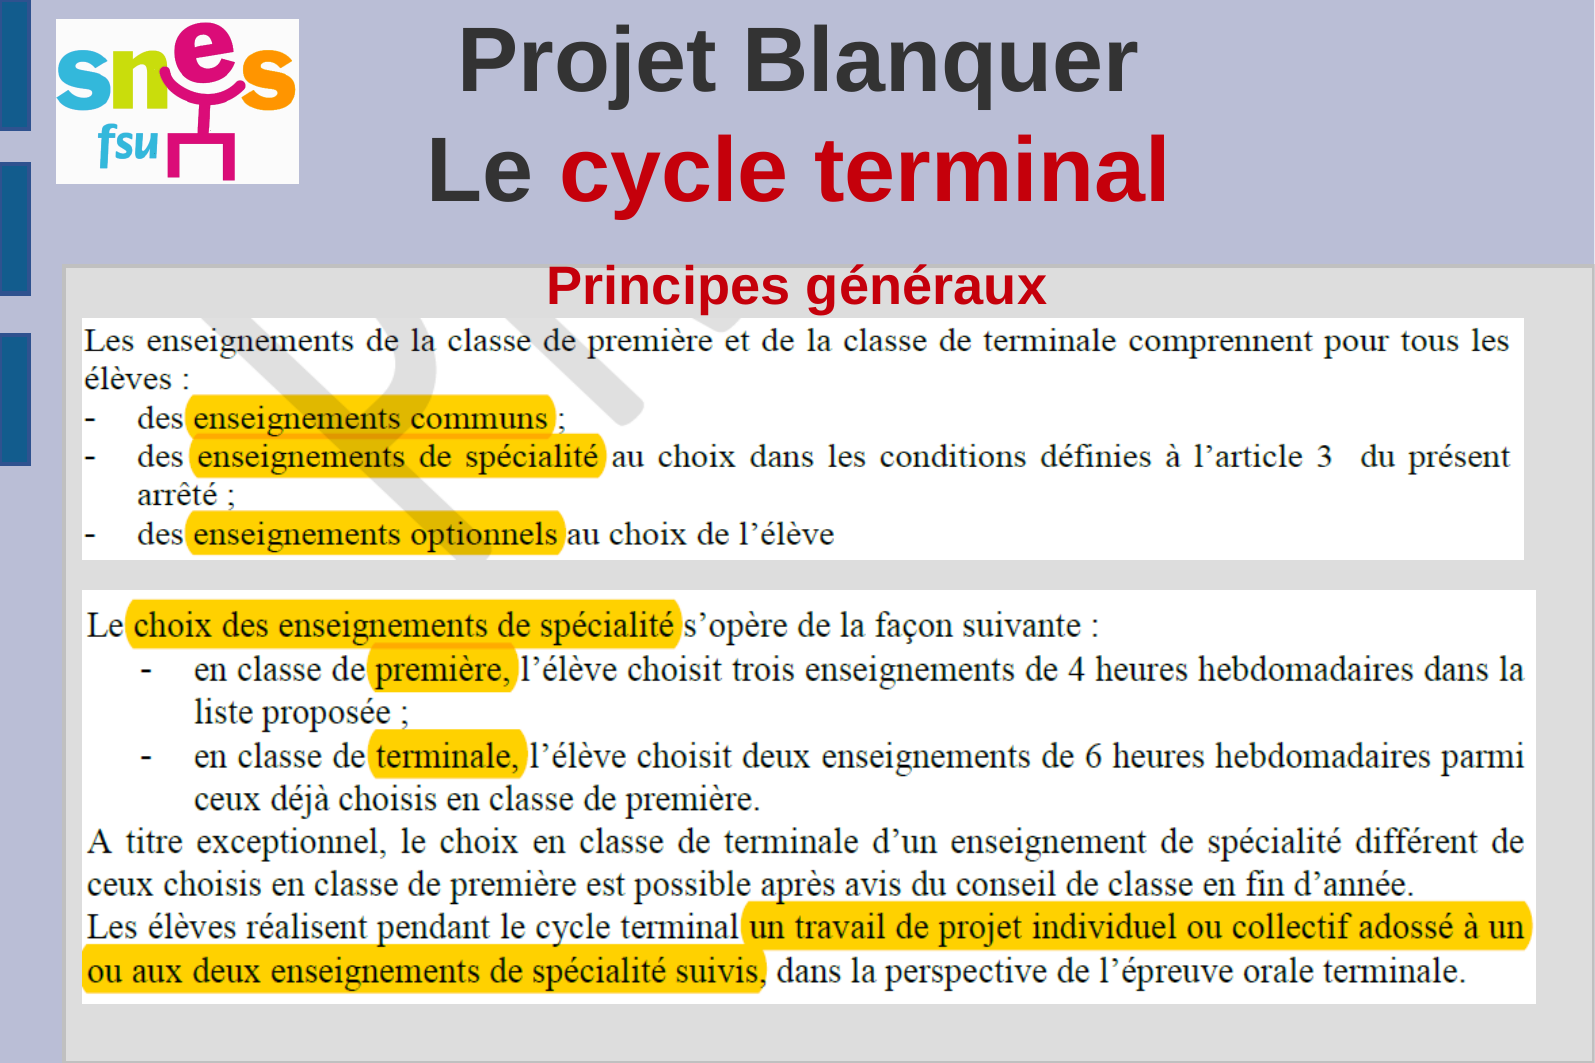

# Projet Blanquer Le cycle terminal
Principes généraux